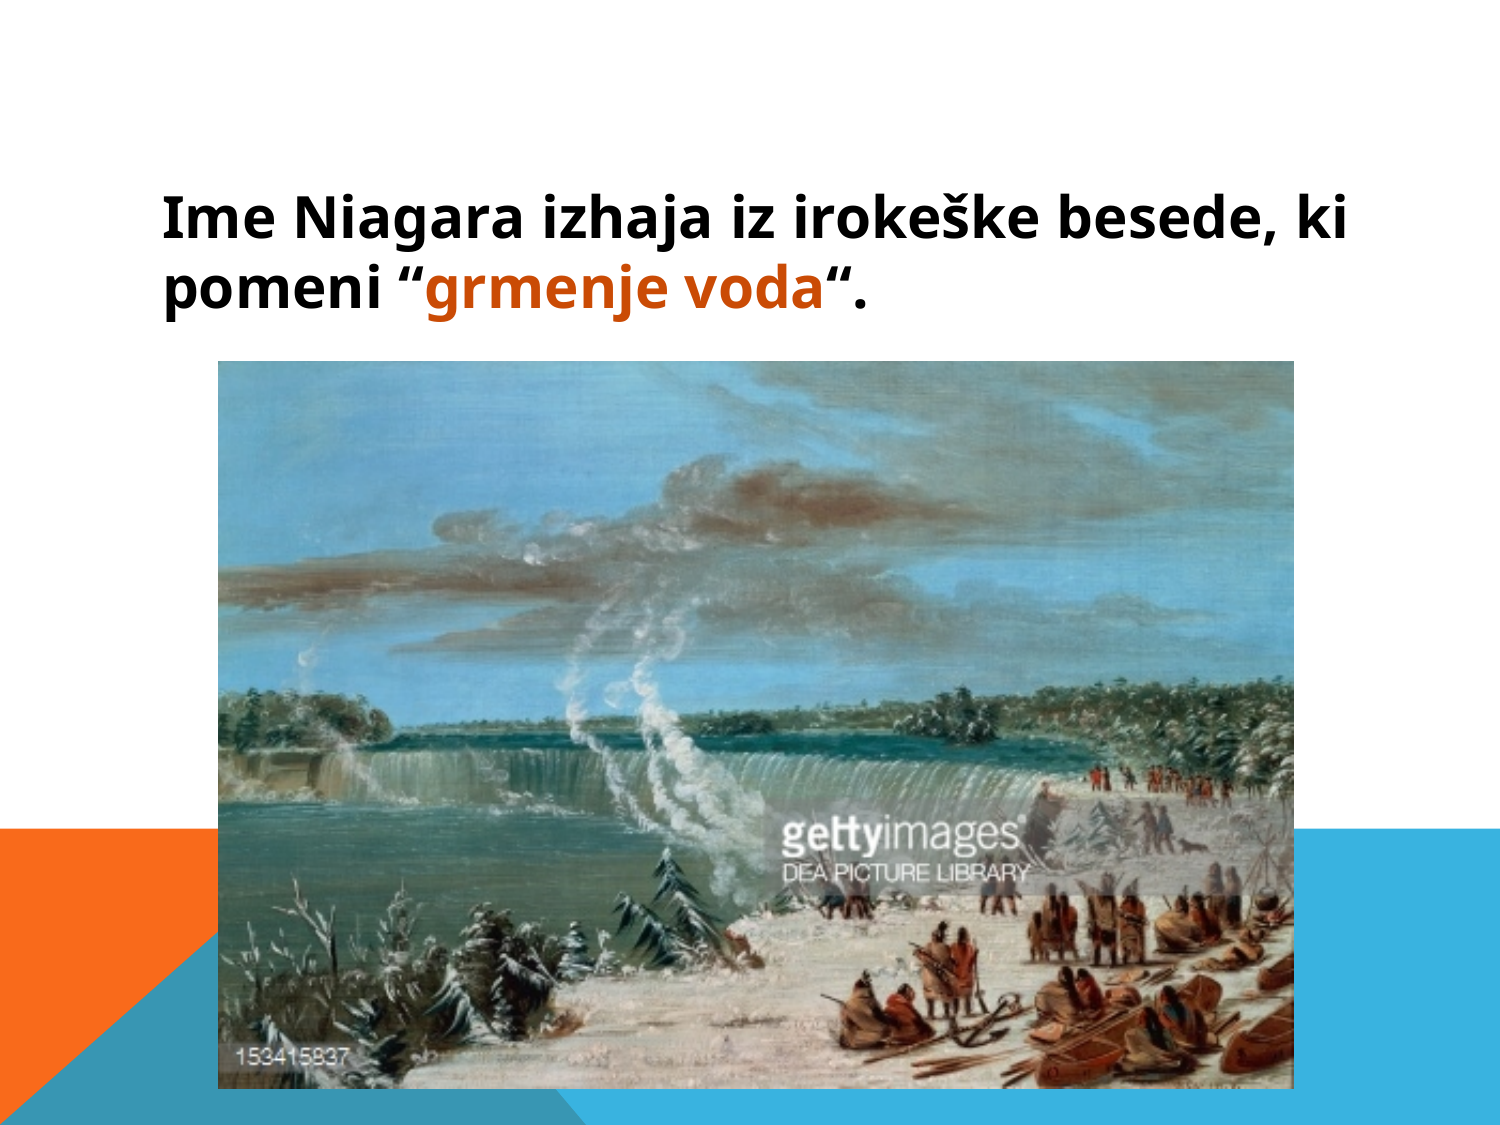

Ime Niagara izhaja iz irokeške besede, ki pomeni “grmenje voda“.